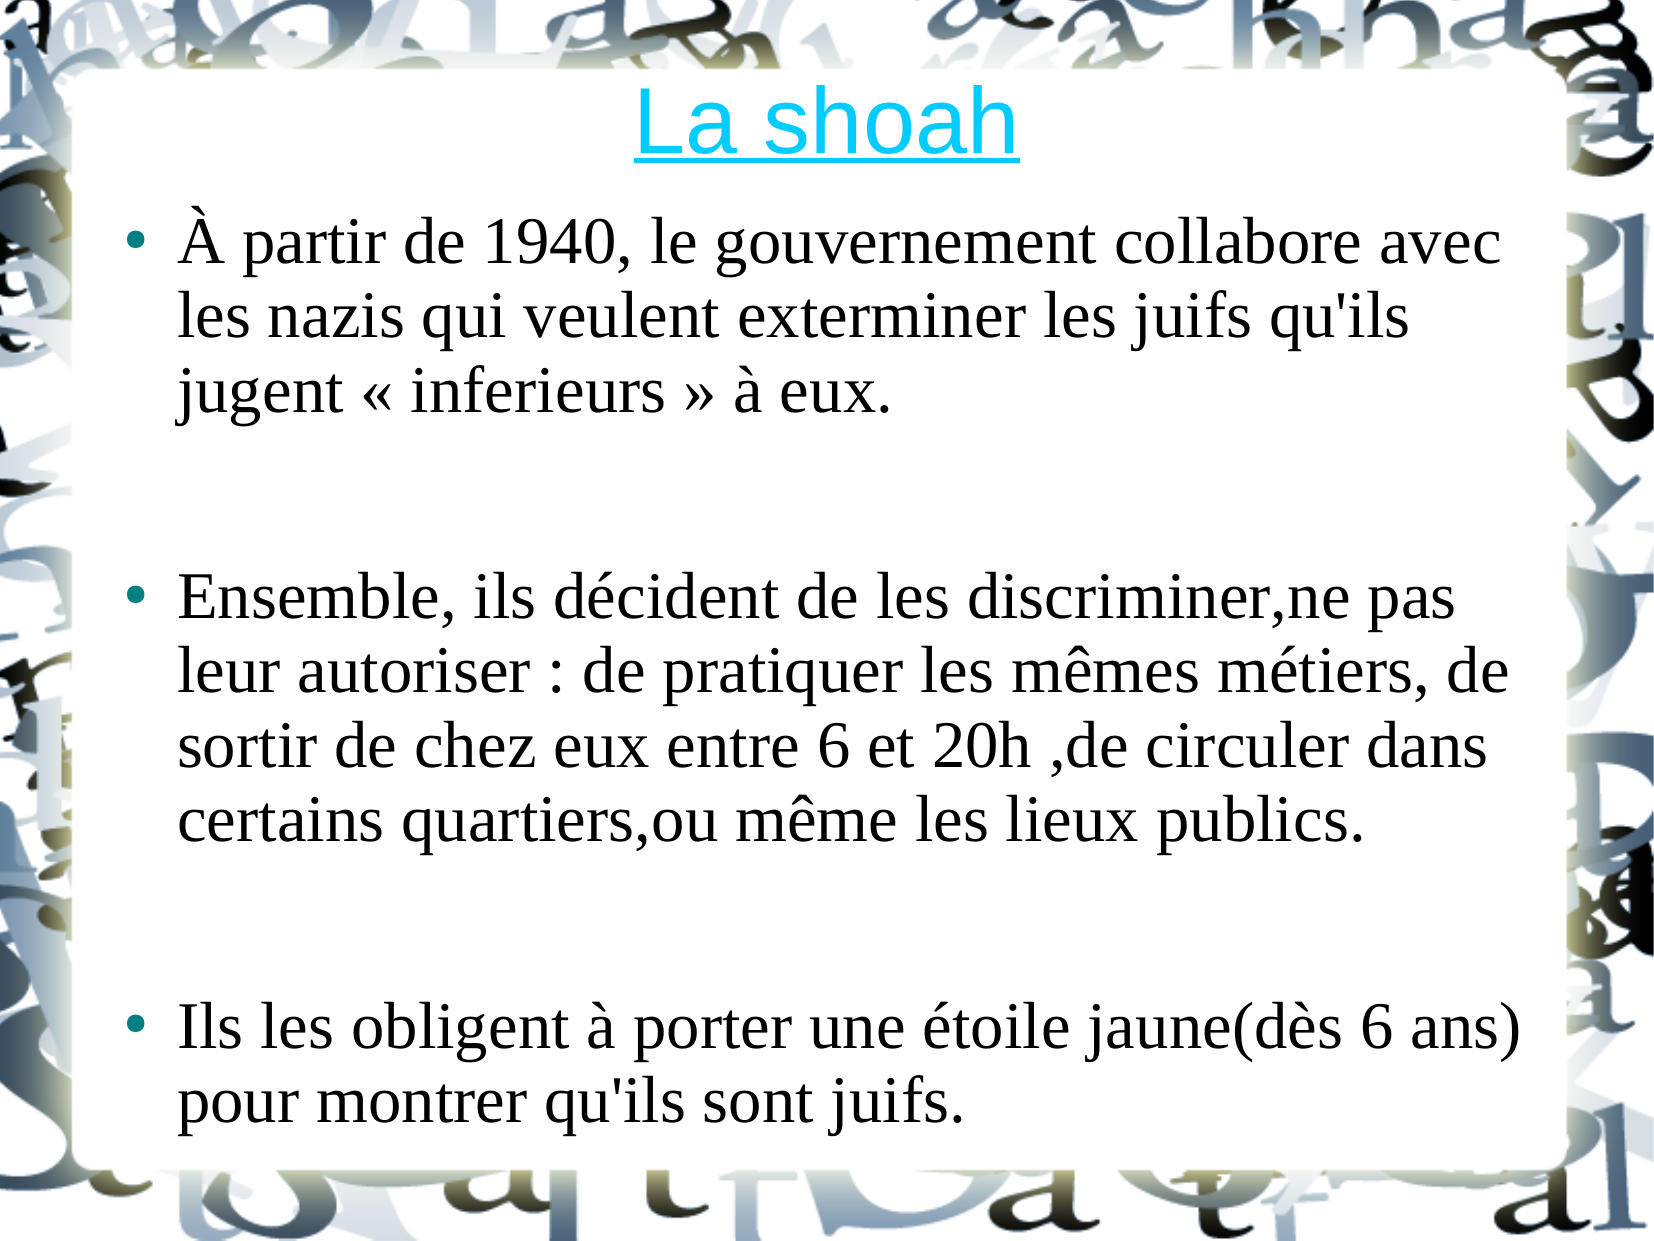

# La shoah
À partir de 1940, le gouvernement collabore avec les nazis qui veulent exterminer les juifs qu'ils jugent « inferieurs » à eux.
Ensemble, ils décident de les discriminer,ne pas leur autoriser : de pratiquer les mêmes métiers, de sortir de chez eux entre 6 et 20h ,de circuler dans certains quartiers,ou même les lieux publics.
Ils les obligent à porter une étoile jaune(dès 6 ans) pour montrer qu'ils sont juifs.